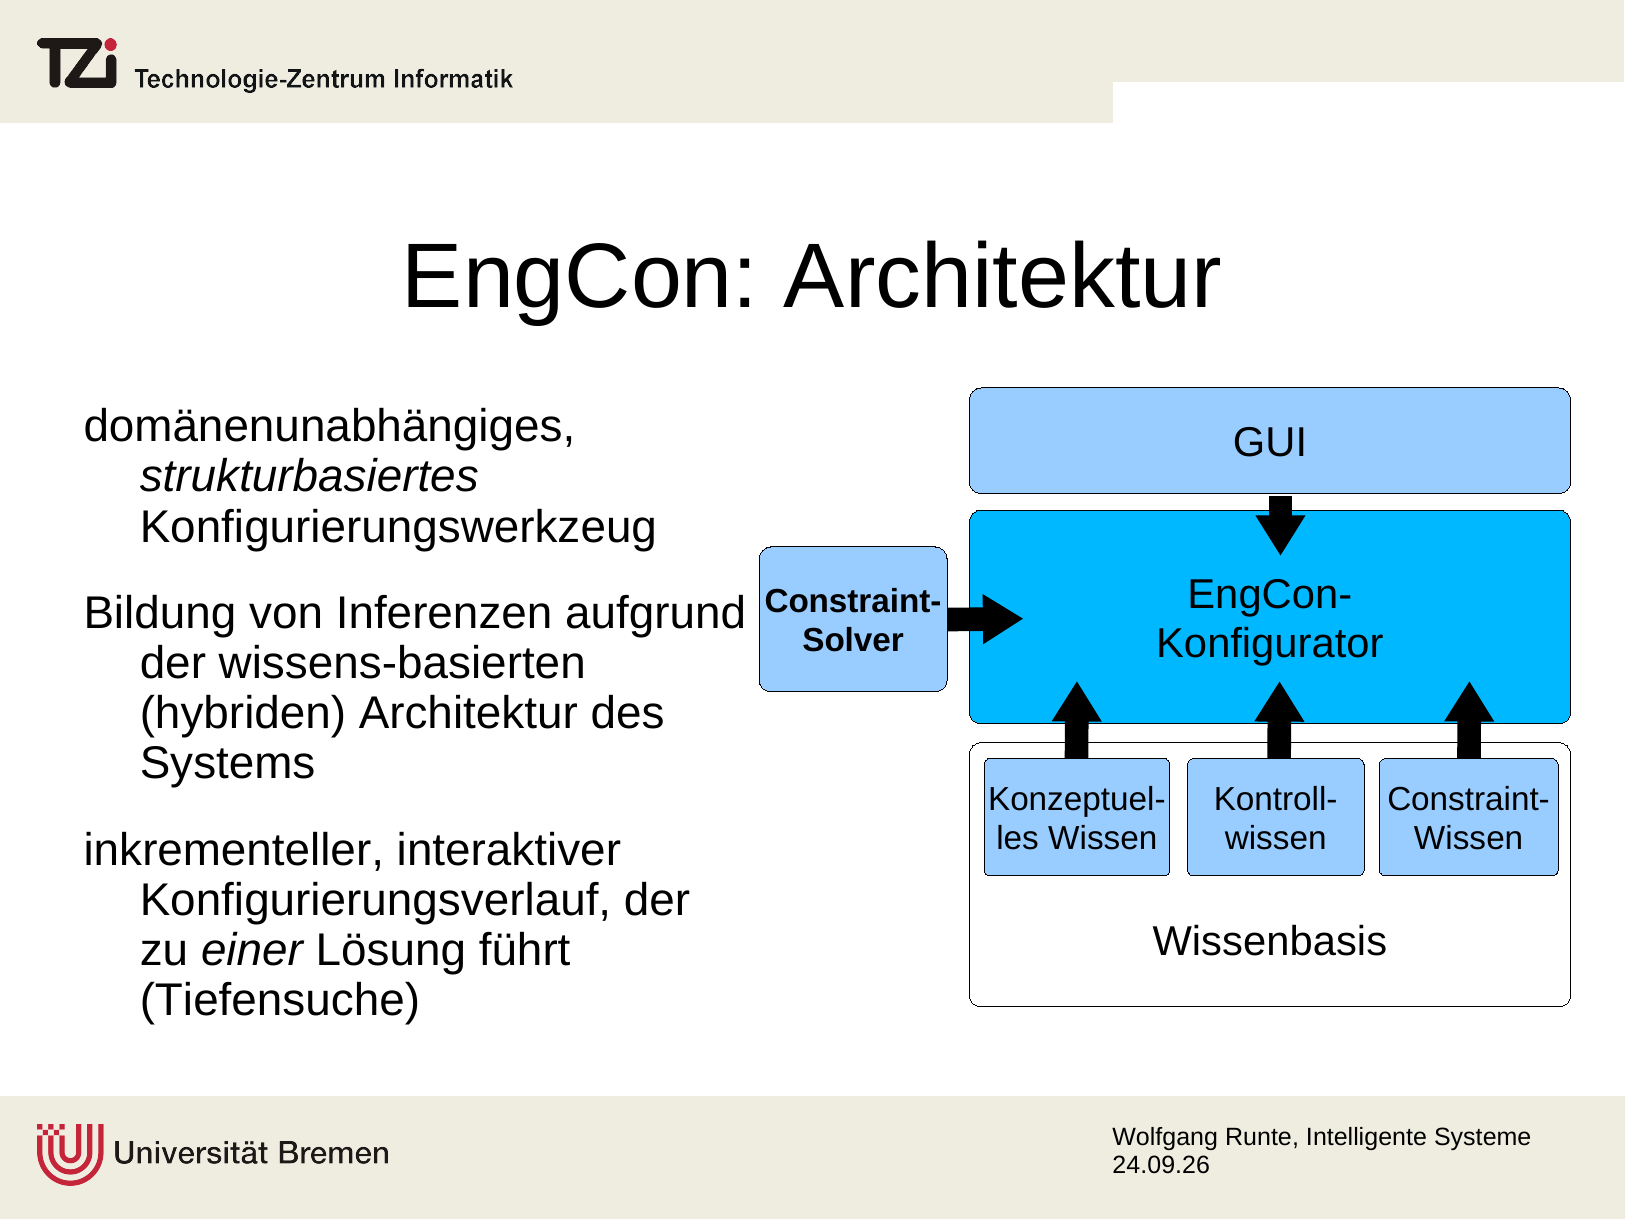

# EngCon: Architektur
GUI
domänenunabhängiges, strukturbasiertes Konfigurierungswerkzeug
Bildung von Inferenzen aufgrund der wissens-basierten (hybriden) Architektur des Systems
inkrementeller, interaktiver Konfigurierungsverlauf, der zu einer Lösung führt (Tiefensuche)
EngCon-
Konfigurator
Constraint-
Solver
Wissenbasis
Konzeptuel-
les Wissen
Kontroll-
wissen
Constraint-
Wissen